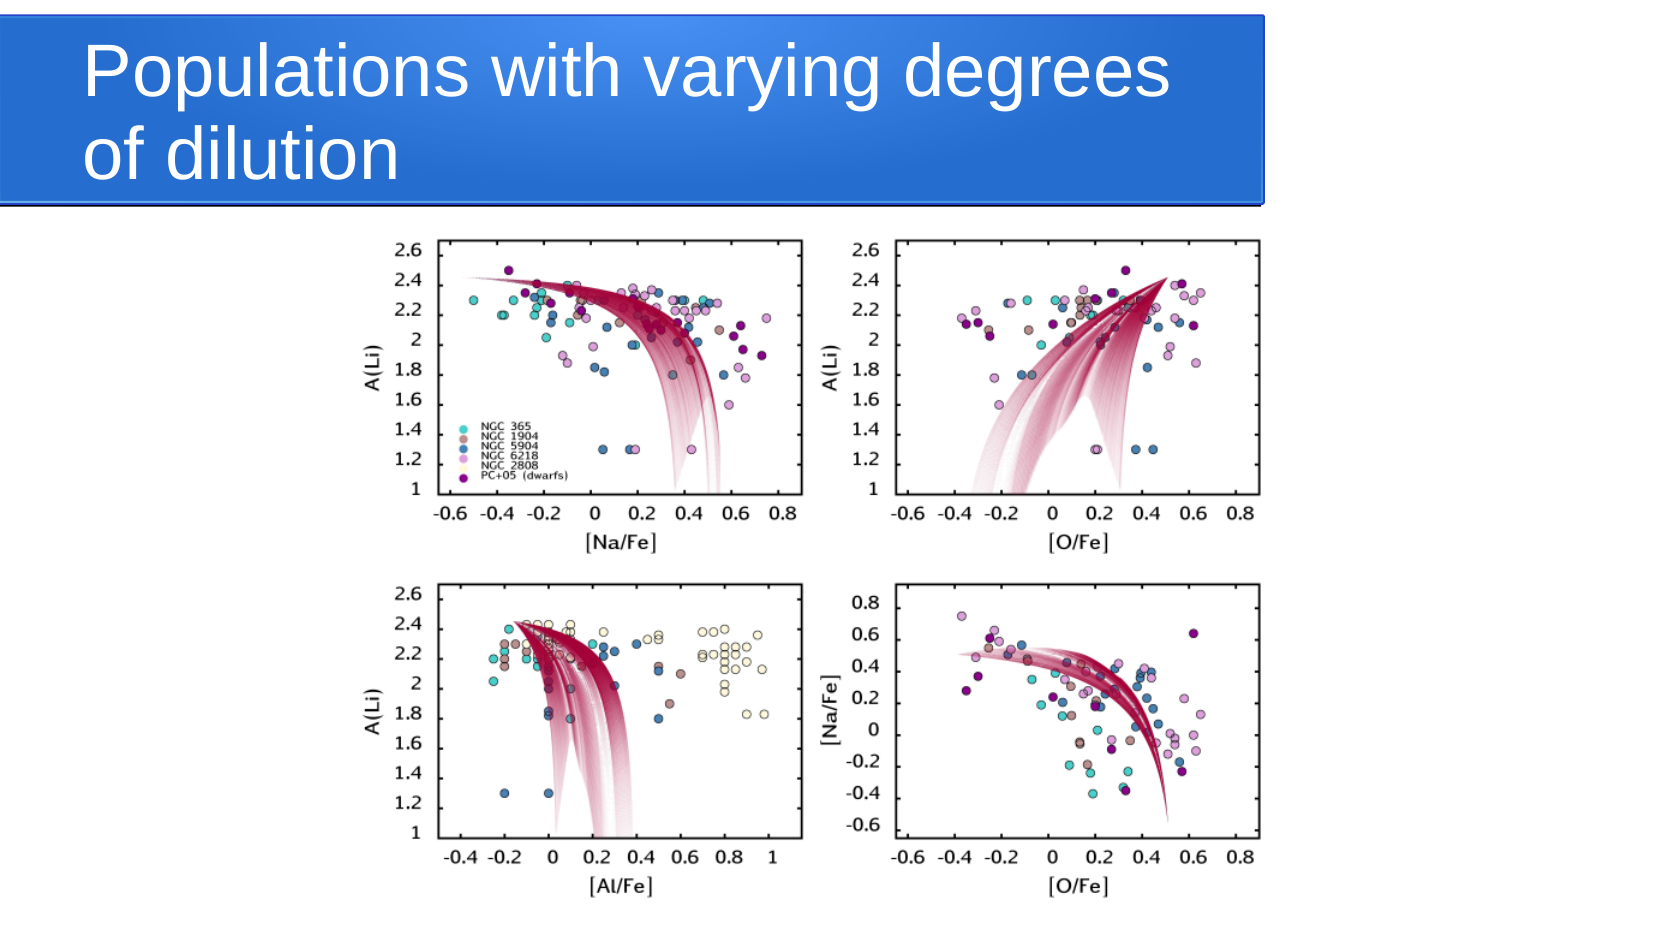

# Populations with varying degrees of dilution